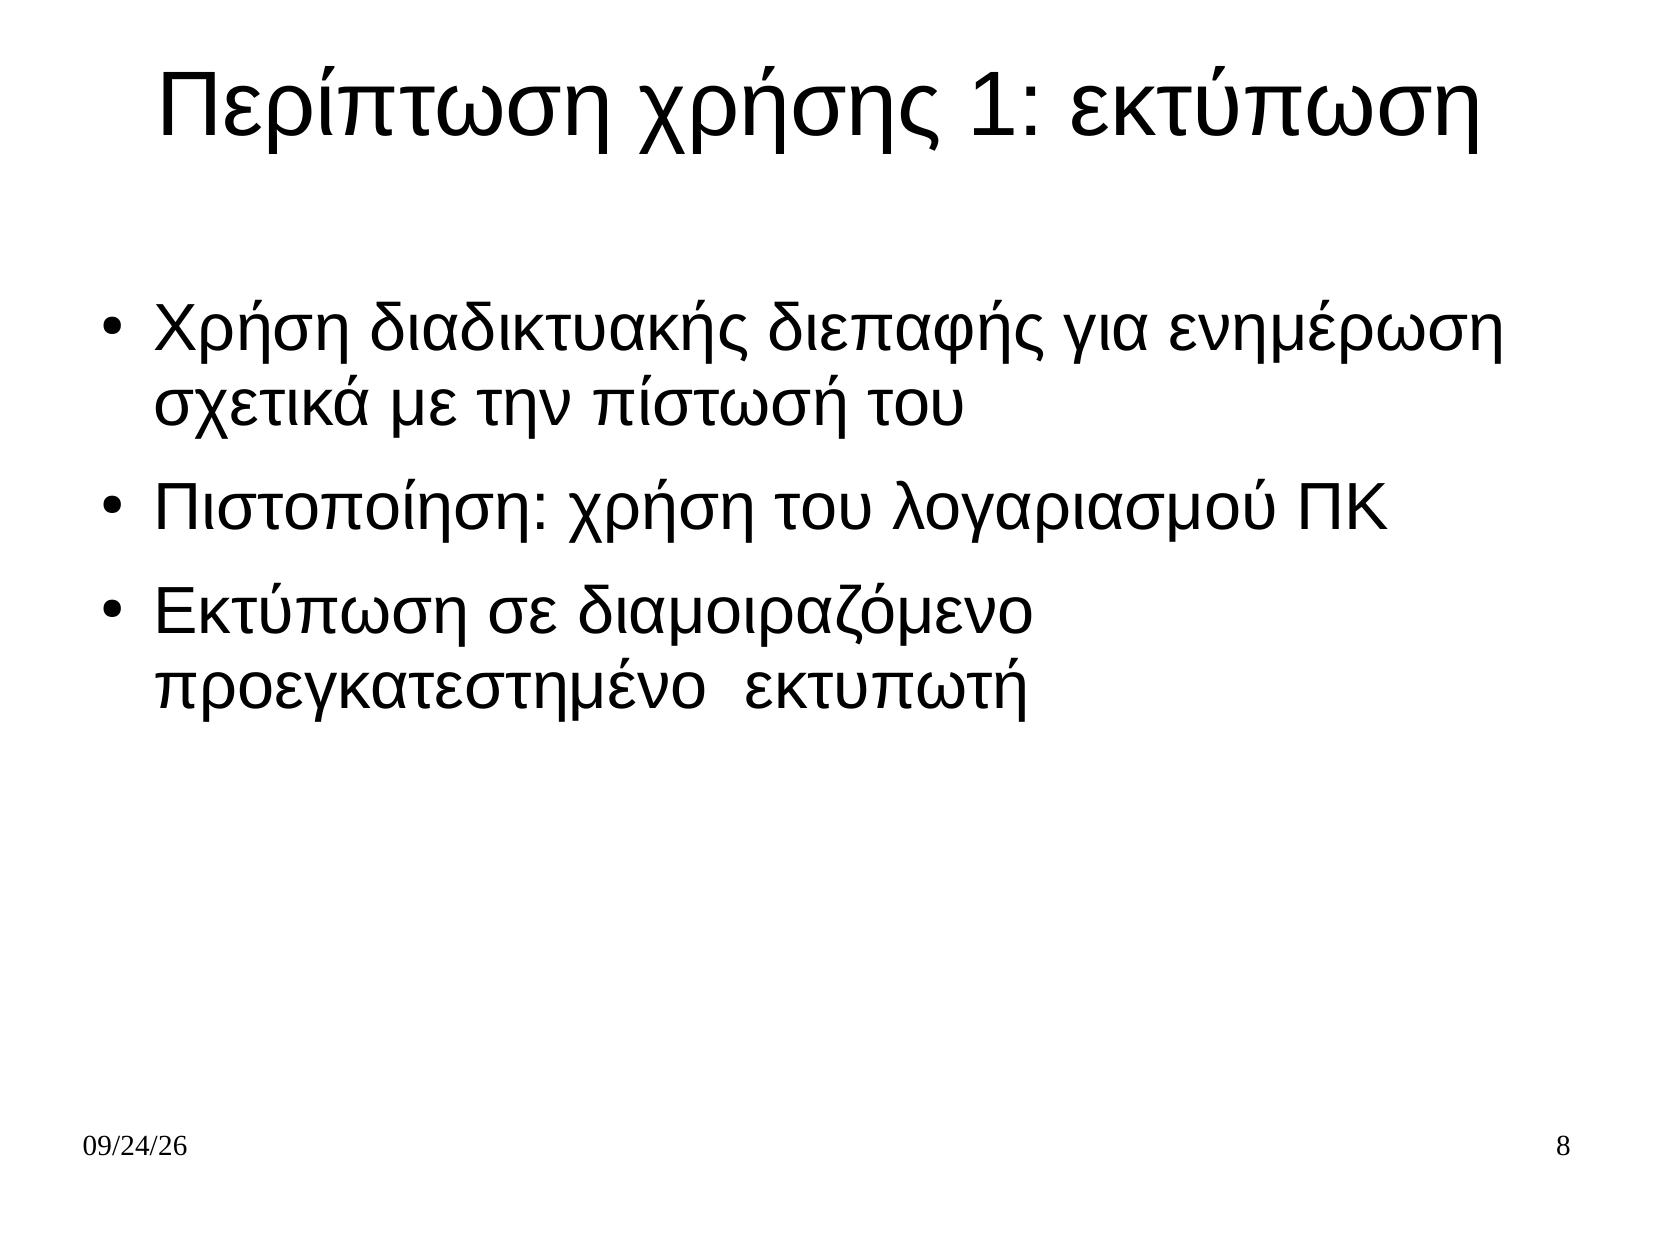

# Περίπτωση χρήσης 1: εκτύπωση
Χρήση διαδικτυακής διεπαφής για ενημέρωση σχετικά με την πίστωσή του
Πιστοποίηση: χρήση του λογαριασμού ΠΚ
Εκτύπωση σε διαμοιραζόμενο προεγκατεστημένο εκτυπωτή
8